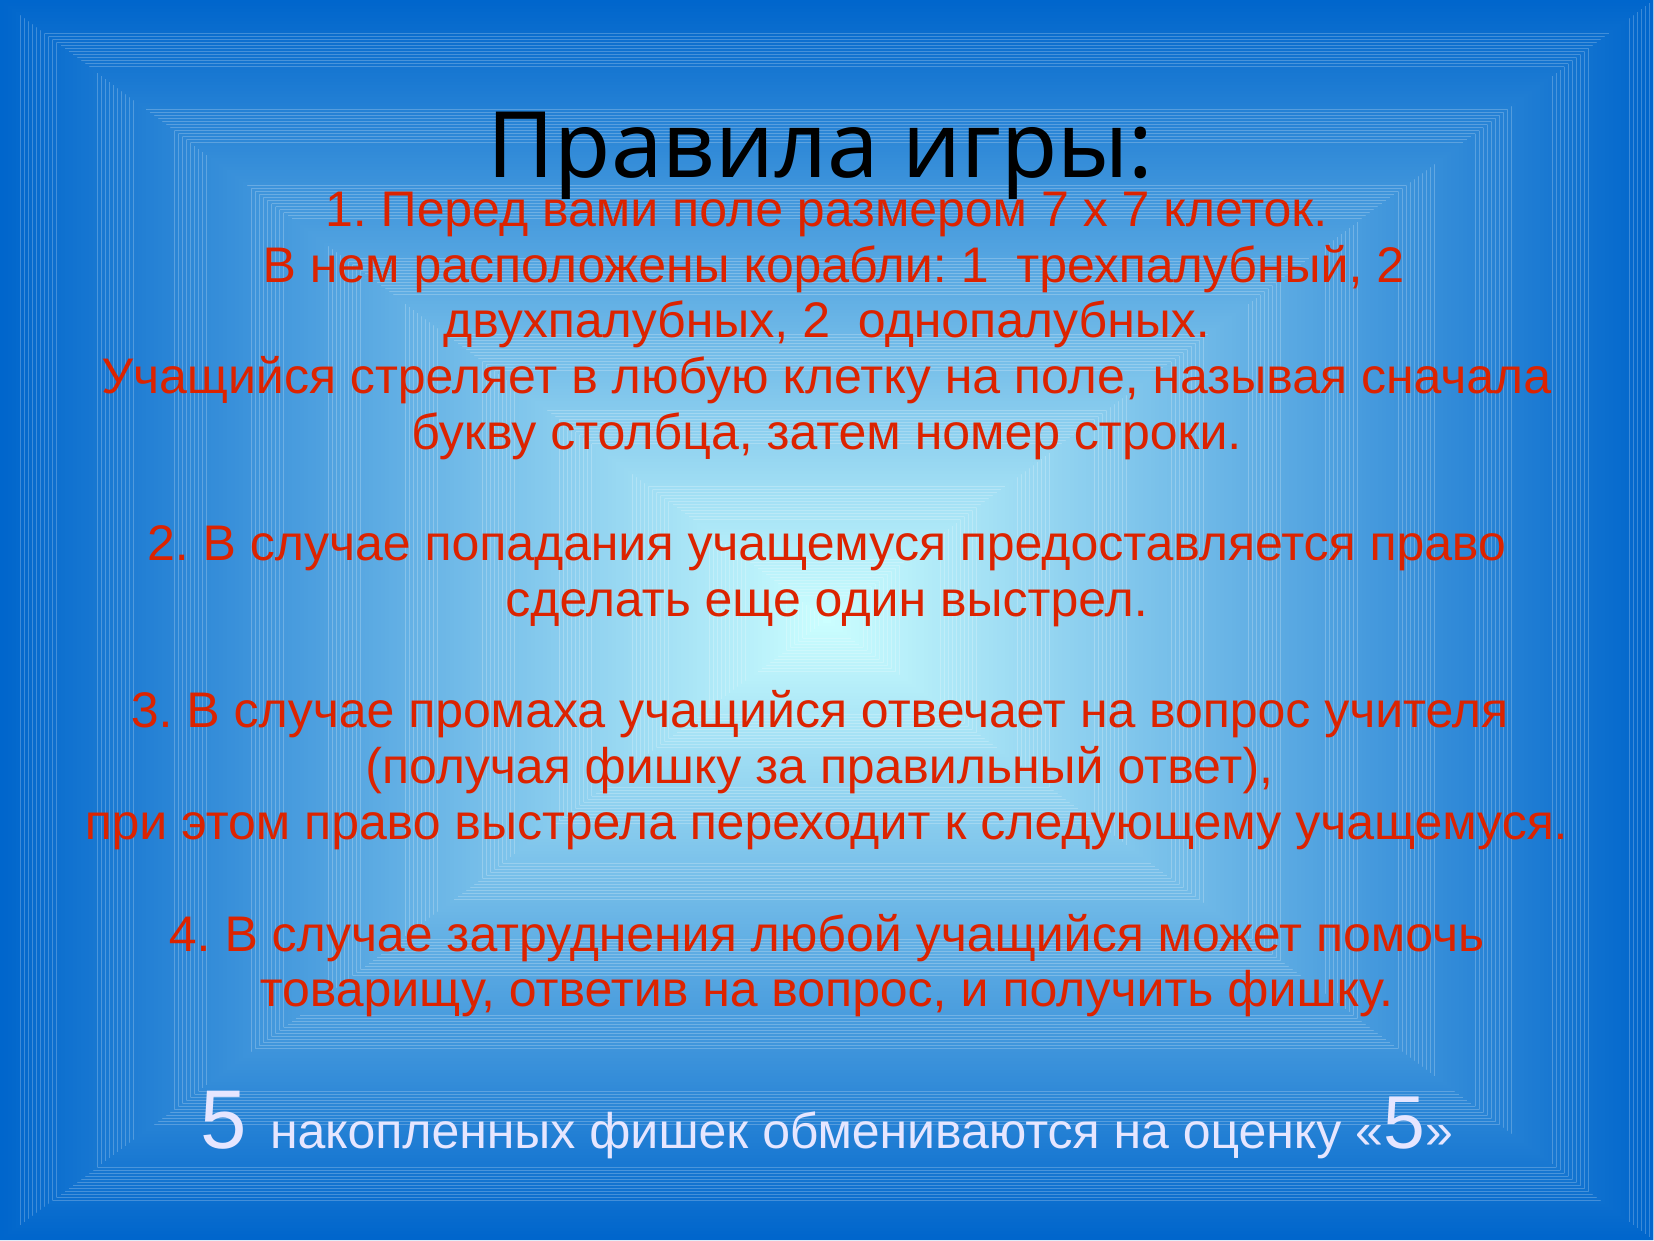

# Правила игры:
1. Перед вами поле размером 7 х 7 клеток.
 В нем расположены корабли: 1 трехпалубный, 2 двухпалубных, 2 однопалубных.
Учащийся стреляет в любую клетку на поле, называя сначала букву столбца, затем номер строки.
2. В случае попадания учащемуся предоставляется право сделать еще один выстрел.
3. В случае промаха учащийся отвечает на вопрос учителя
(получая фишку за правильный ответ),
при этом право выстрела переходит к следующему учащемуся.
4. В случае затруднения любой учащийся может помочь товарищу, ответив на вопрос, и получить фишку.
5 накопленных фишек обмениваются на оценку «5»